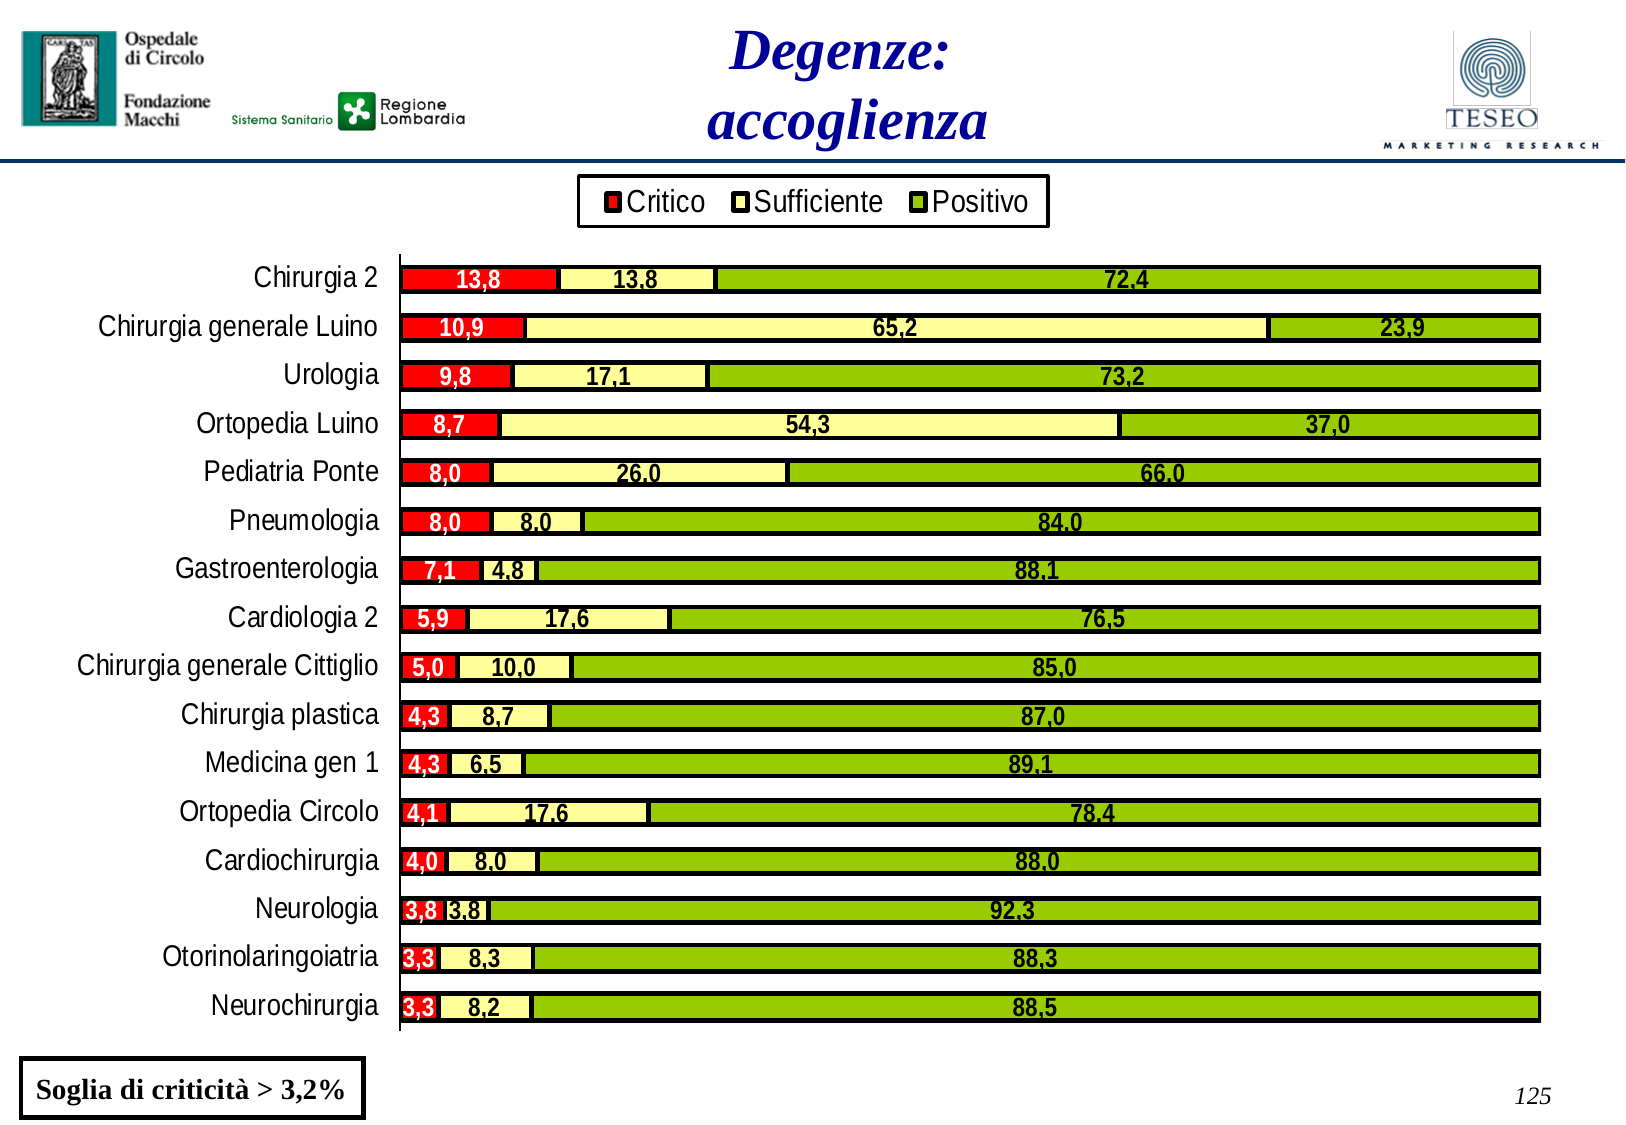

Degenze:
accoglienza
Soglia di criticità > 3,2%